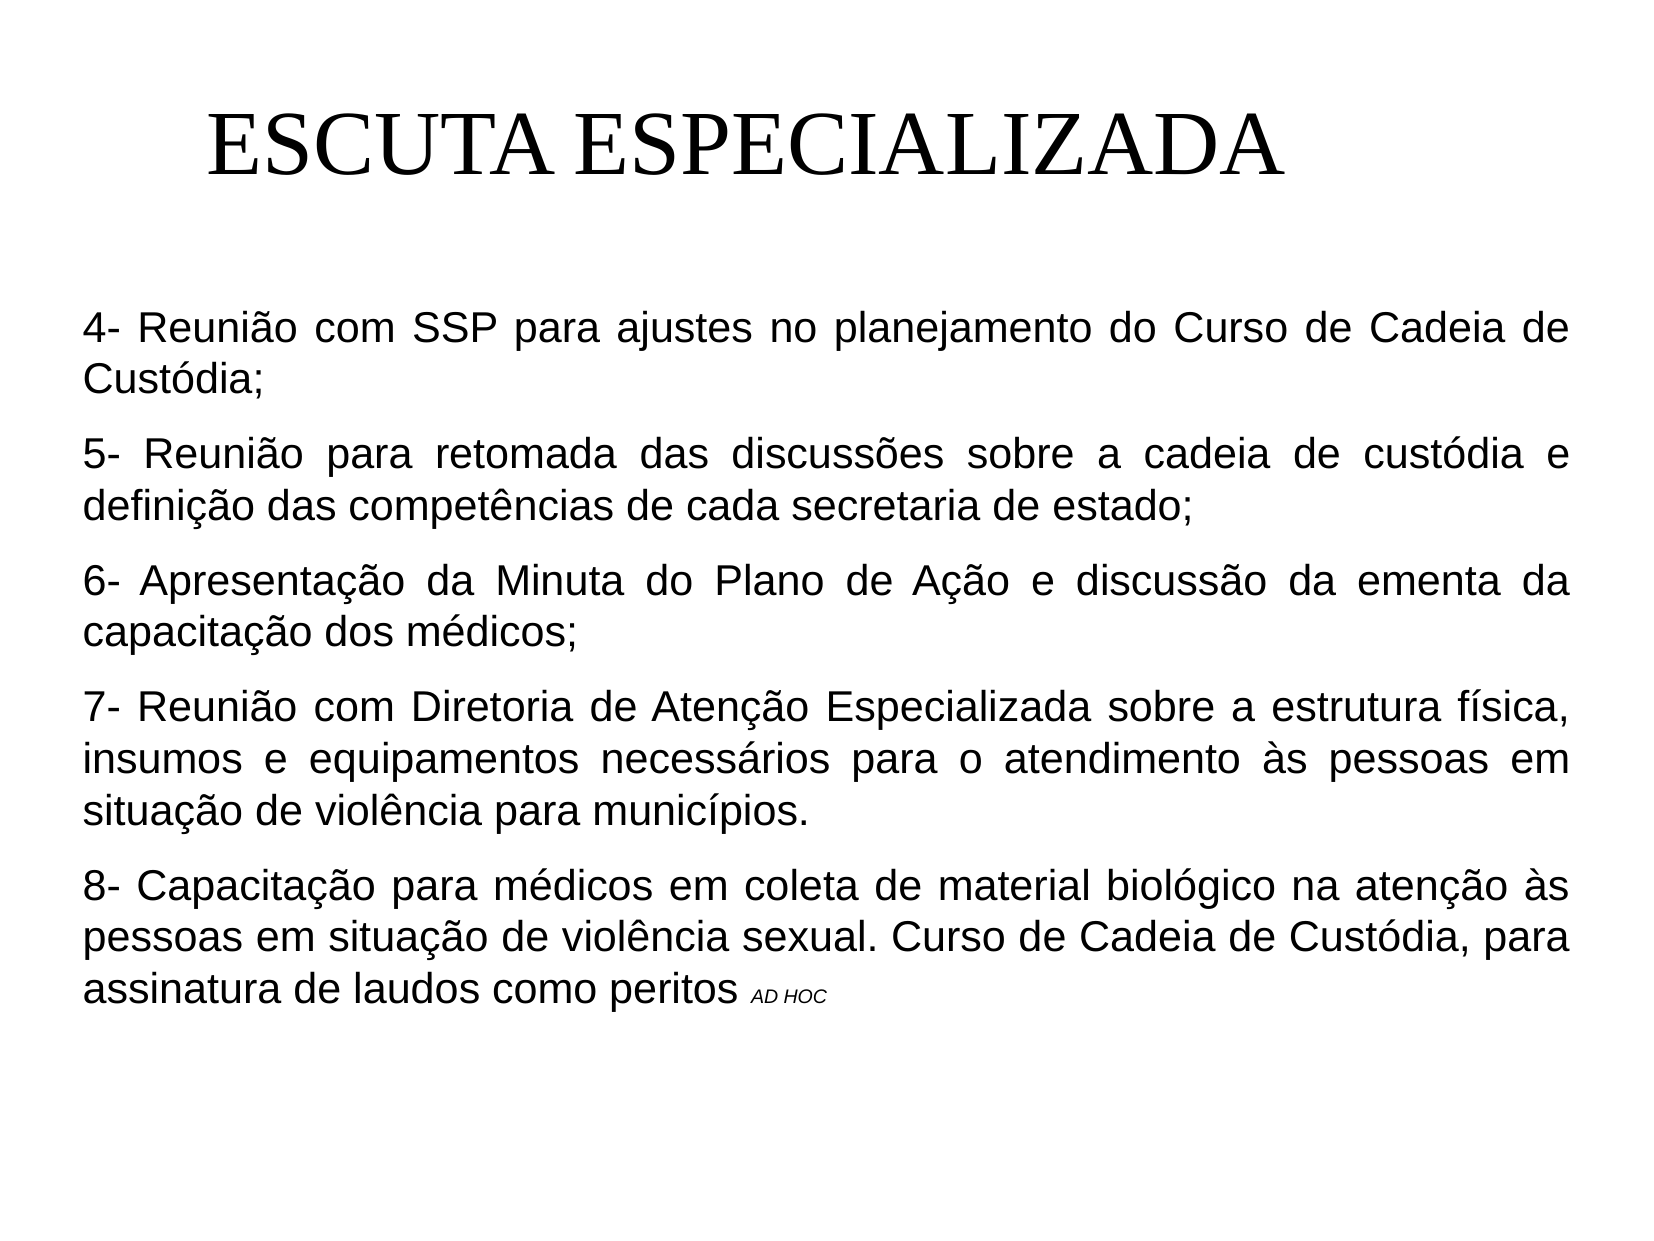

# ESCUTA ESPECIALIZADA
4- Reunião com SSP para ajustes no planejamento do Curso de Cadeia de Custódia;
5- Reunião para retomada das discussões sobre a cadeia de custódia e definição das competências de cada secretaria de estado;
6- Apresentação da Minuta do Plano de Ação e discussão da ementa da capacitação dos médicos;
7- Reunião com Diretoria de Atenção Especializada sobre a estrutura física, insumos e equipamentos necessários para o atendimento às pessoas em situação de violência para municípios.
8- Capacitação para médicos em coleta de material biológico na atenção às pessoas em situação de violência sexual. Curso de Cadeia de Custódia, para assinatura de laudos como peritos AD HOC